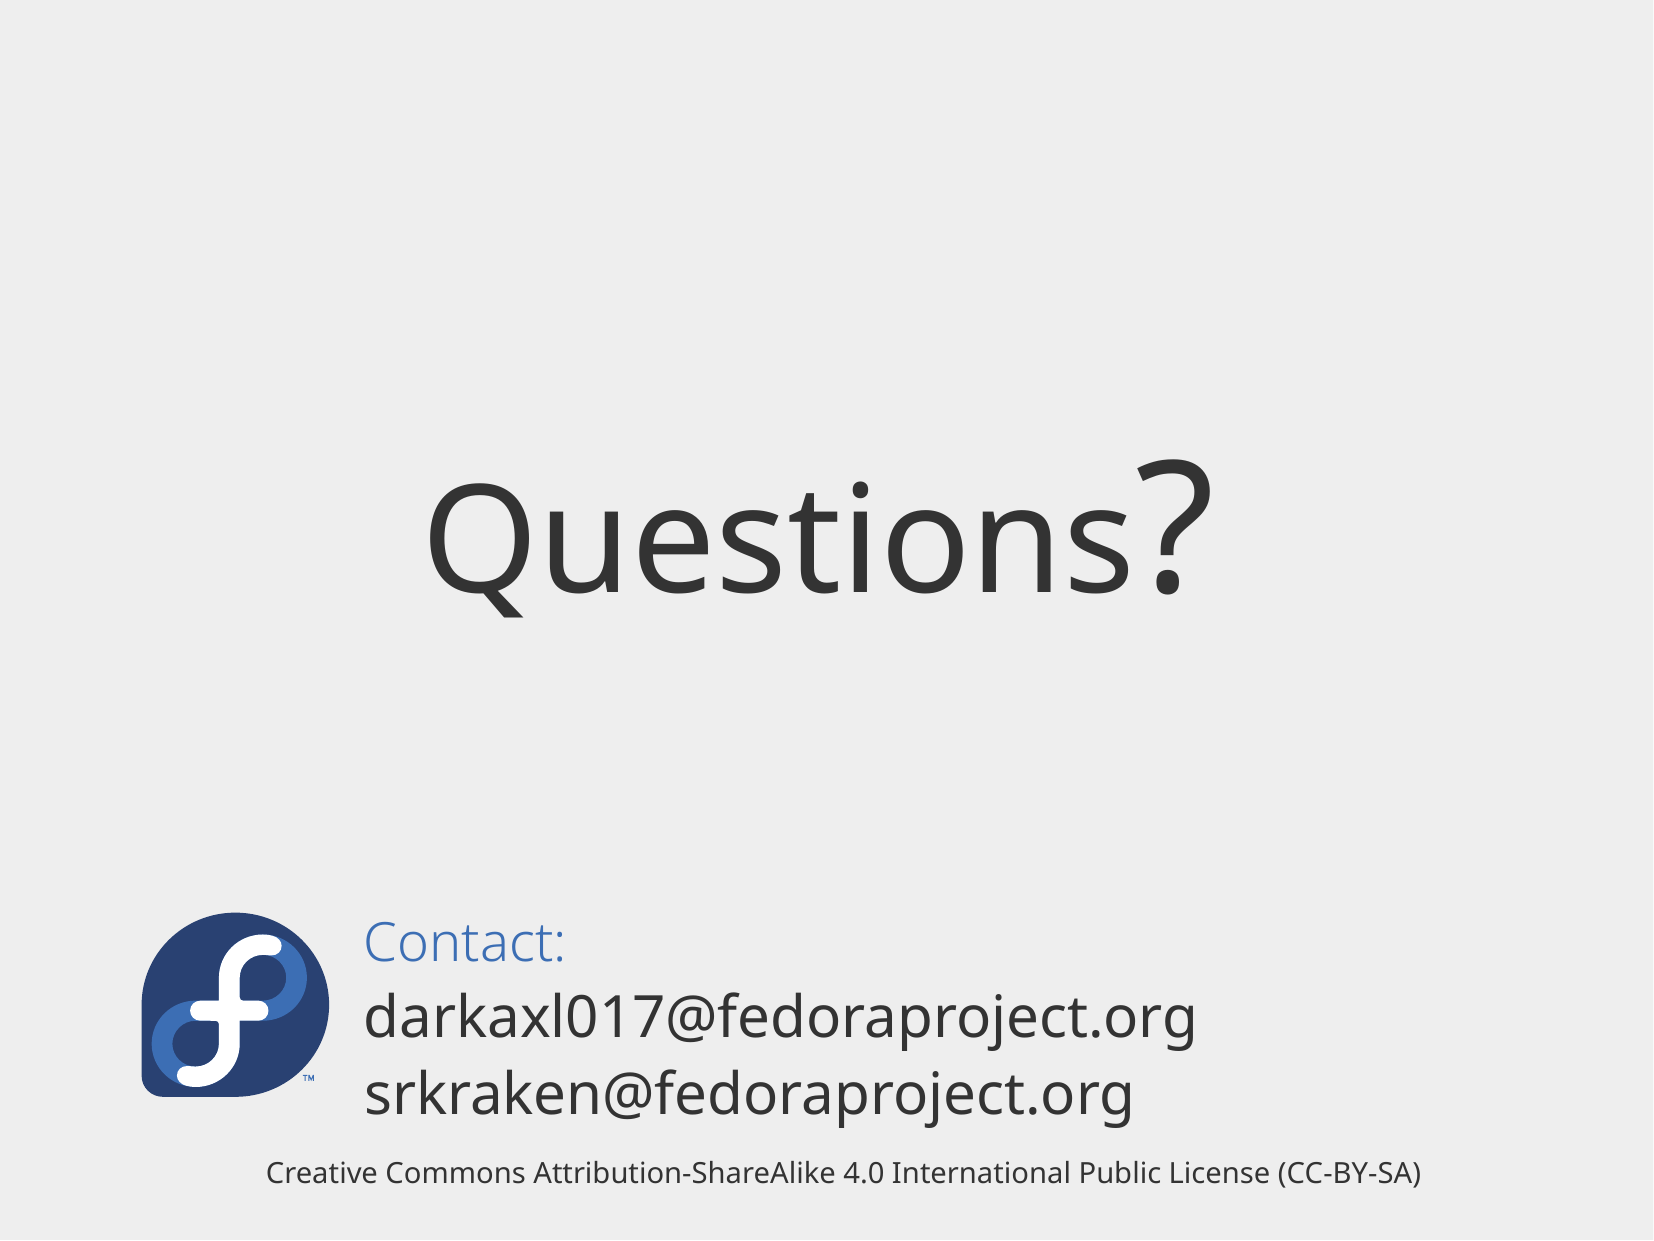

# Questions?
Contact:
darkaxl017@fedoraproject.org
srkraken@fedoraproject.org
Creative Commons Attribution-ShareAlike 4.0 International Public License (CC-BY-SA)